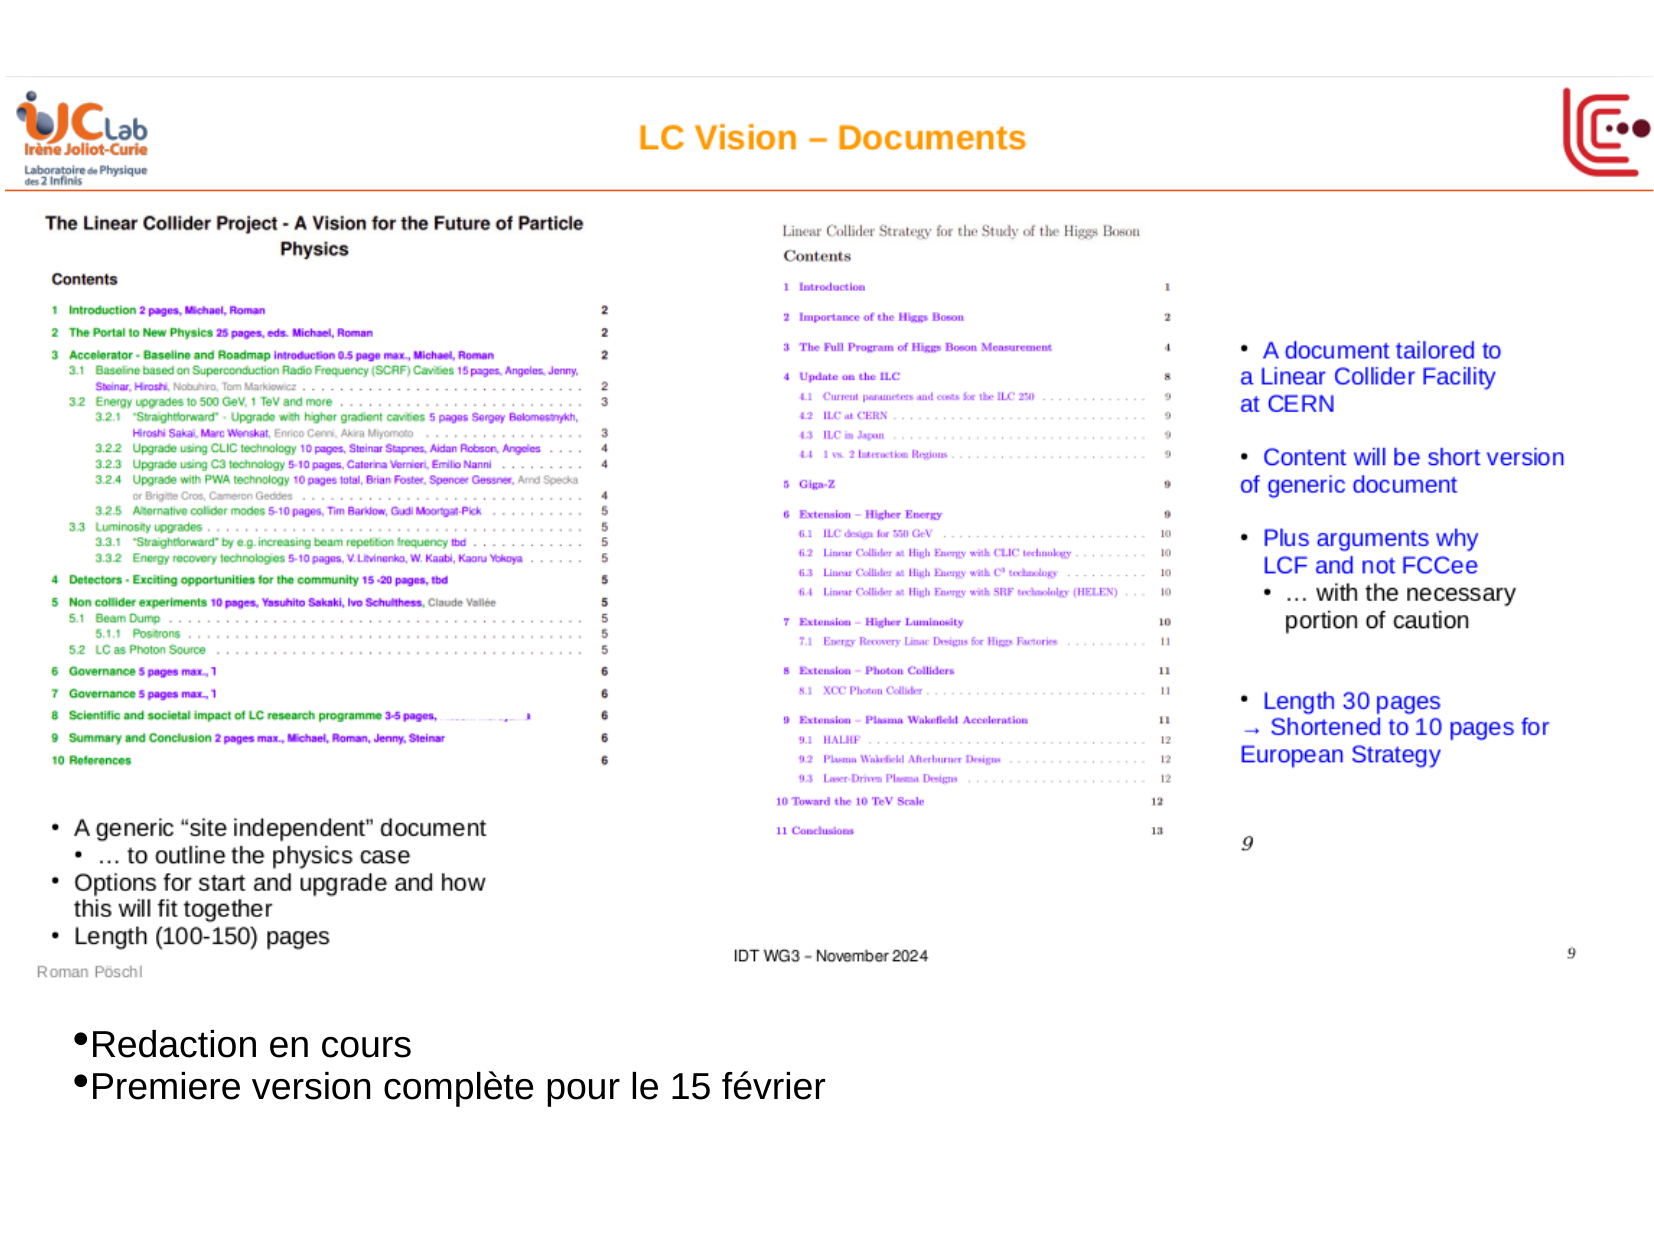

Redaction en cours
Premiere version complète pour le 15 février